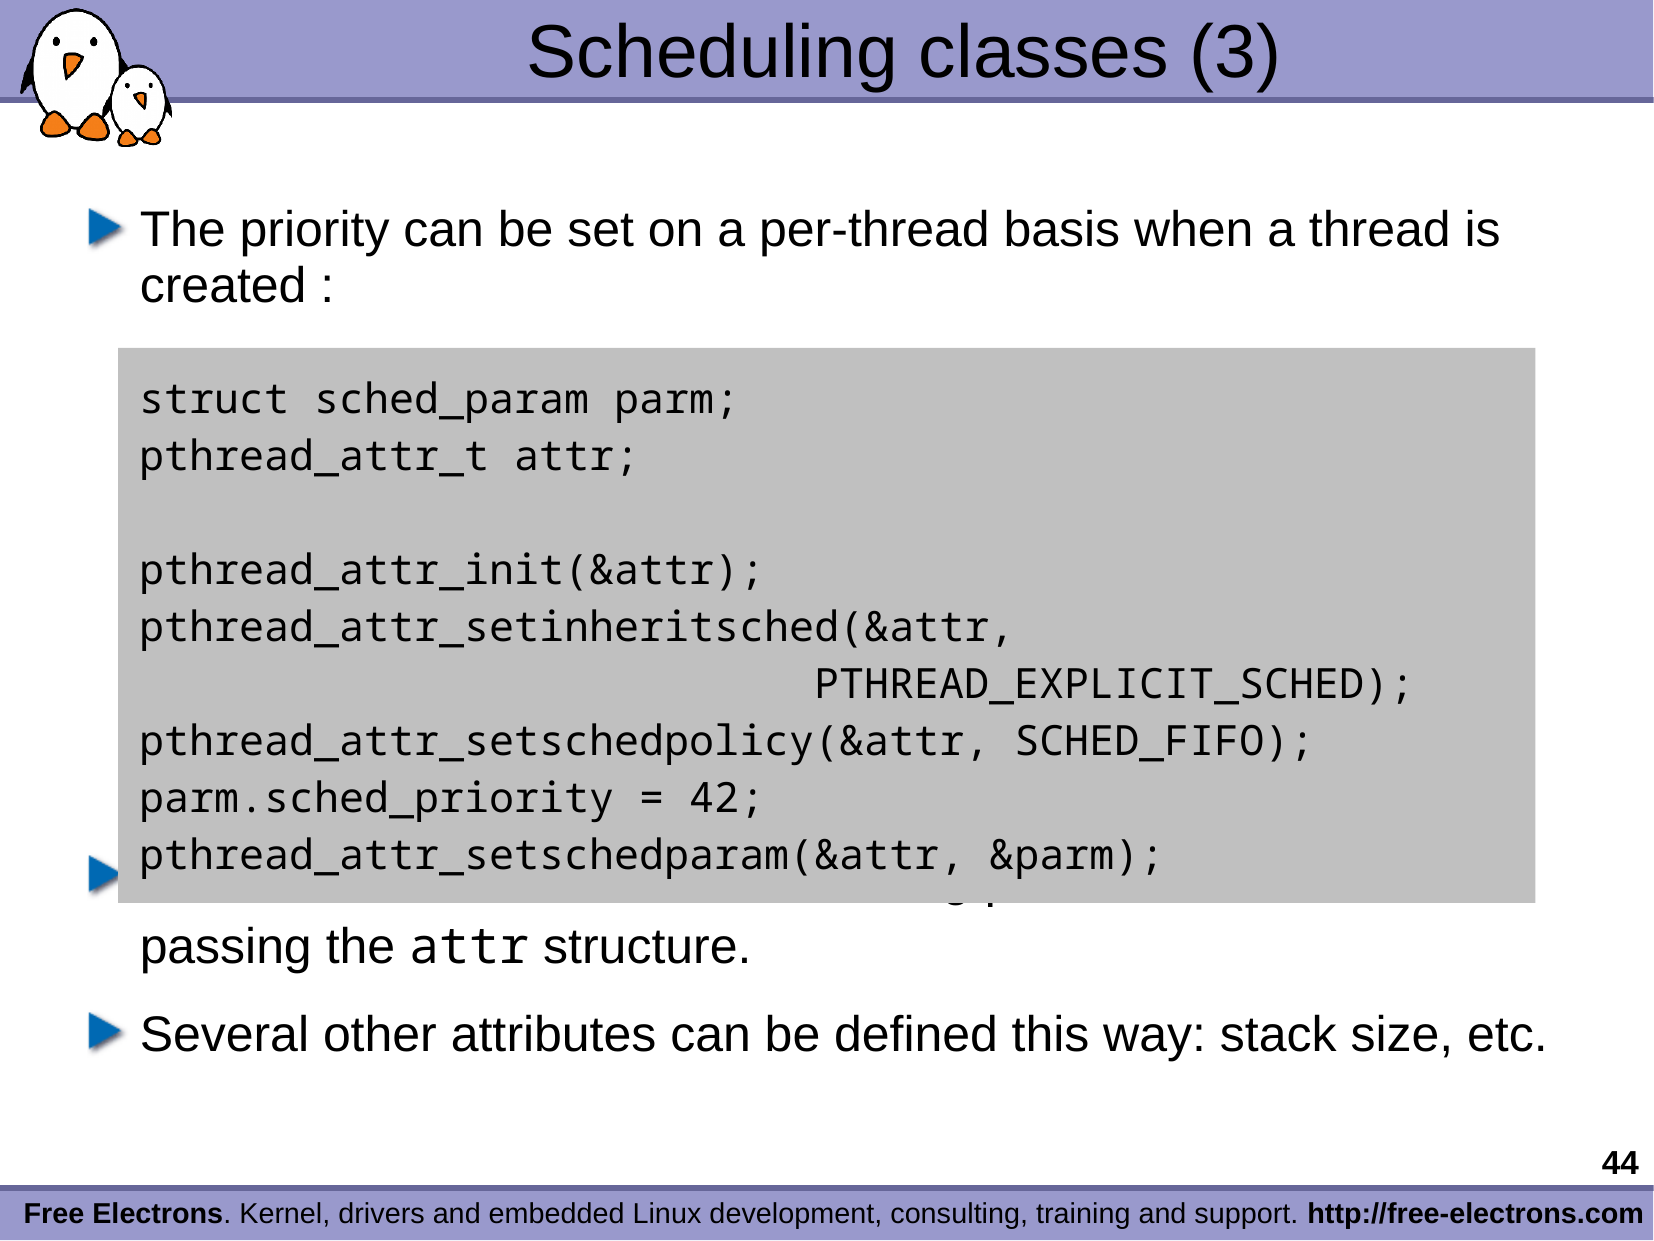

# Scheduling classes (3)
The priority can be set on a per-thread basis when a thread is created :
Then the thread can be created using pthread_create(), passing the attr structure.
Several other attributes can be defined this way: stack size, etc.
struct sched_param parm;
pthread_attr_t attr;
pthread_attr_init(&attr);
pthread_attr_setinheritsched(&attr,
									PTHREAD_EXPLICIT_SCHED);
pthread_attr_setschedpolicy(&attr, SCHED_FIFO);
parm.sched_priority = 42;
pthread_attr_setschedparam(&attr, &parm);